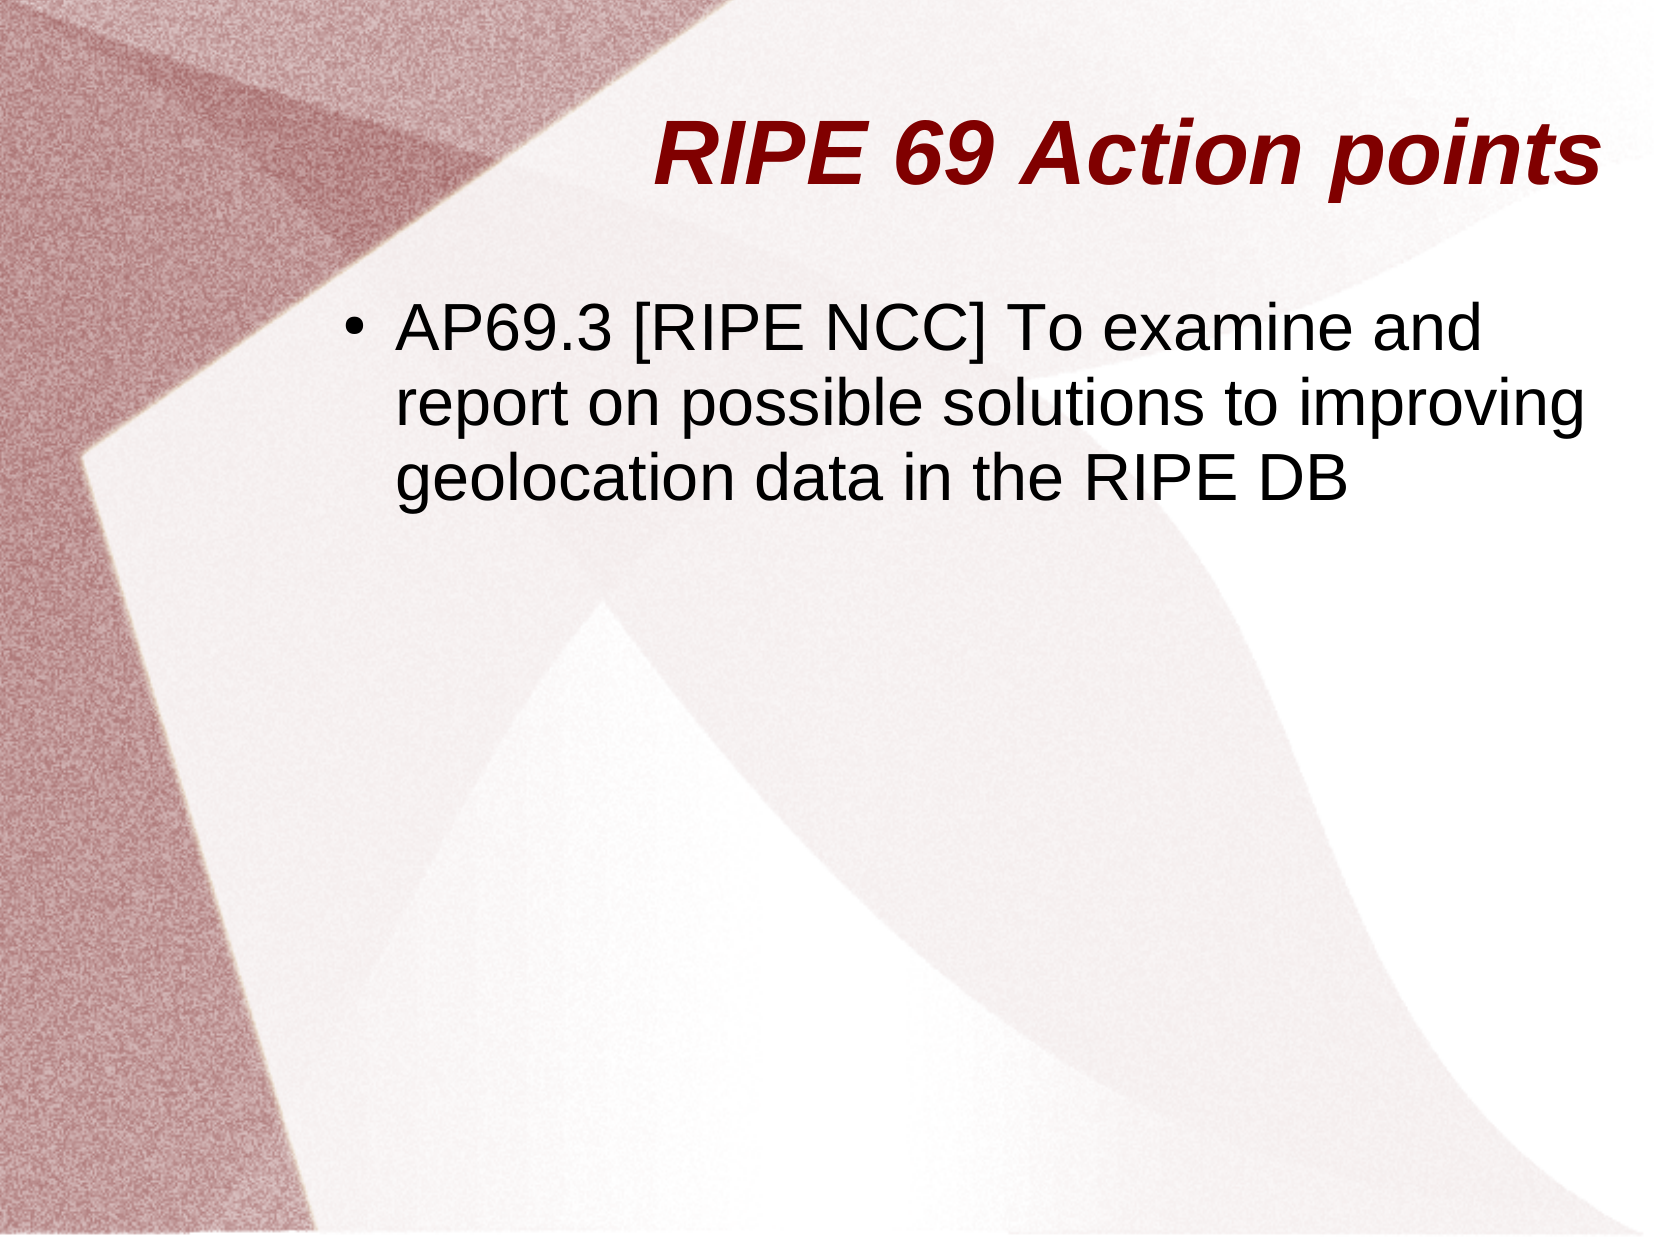

# RIPE 69 Action points
AP69.3 [RIPE NCC] To examine and report on possible solutions to improving geolocation data in the RIPE DB